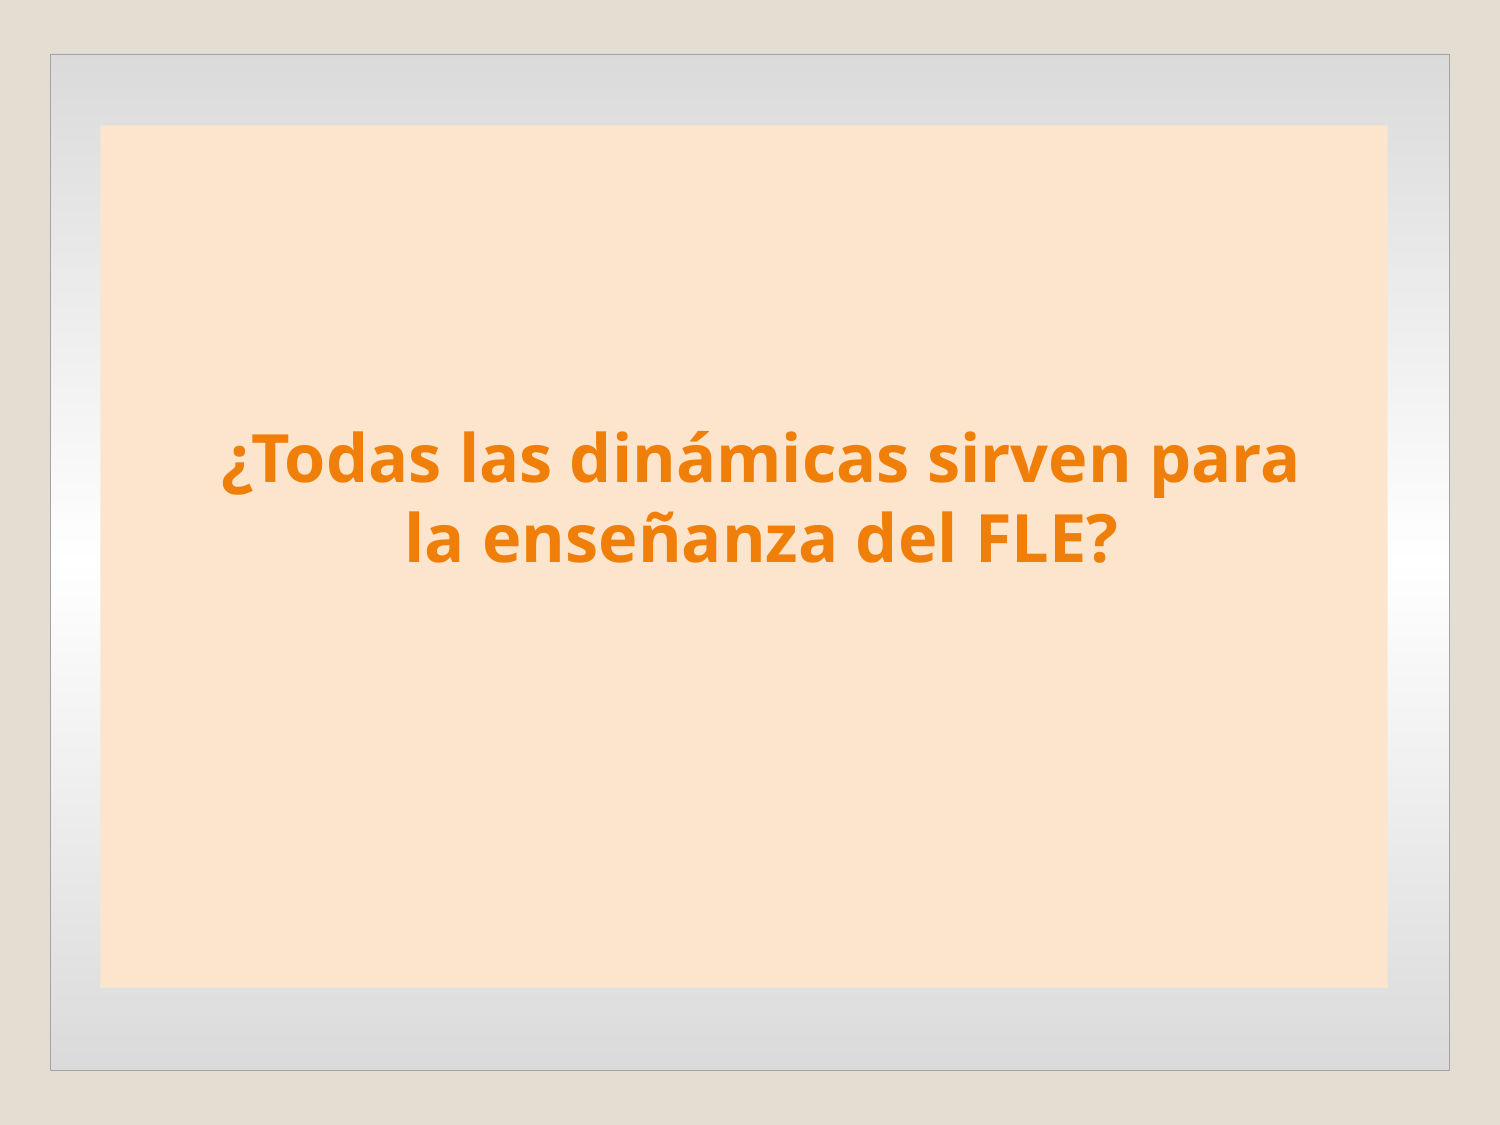

¿Todas las dinámicas sirven para la enseñanza del FLE?